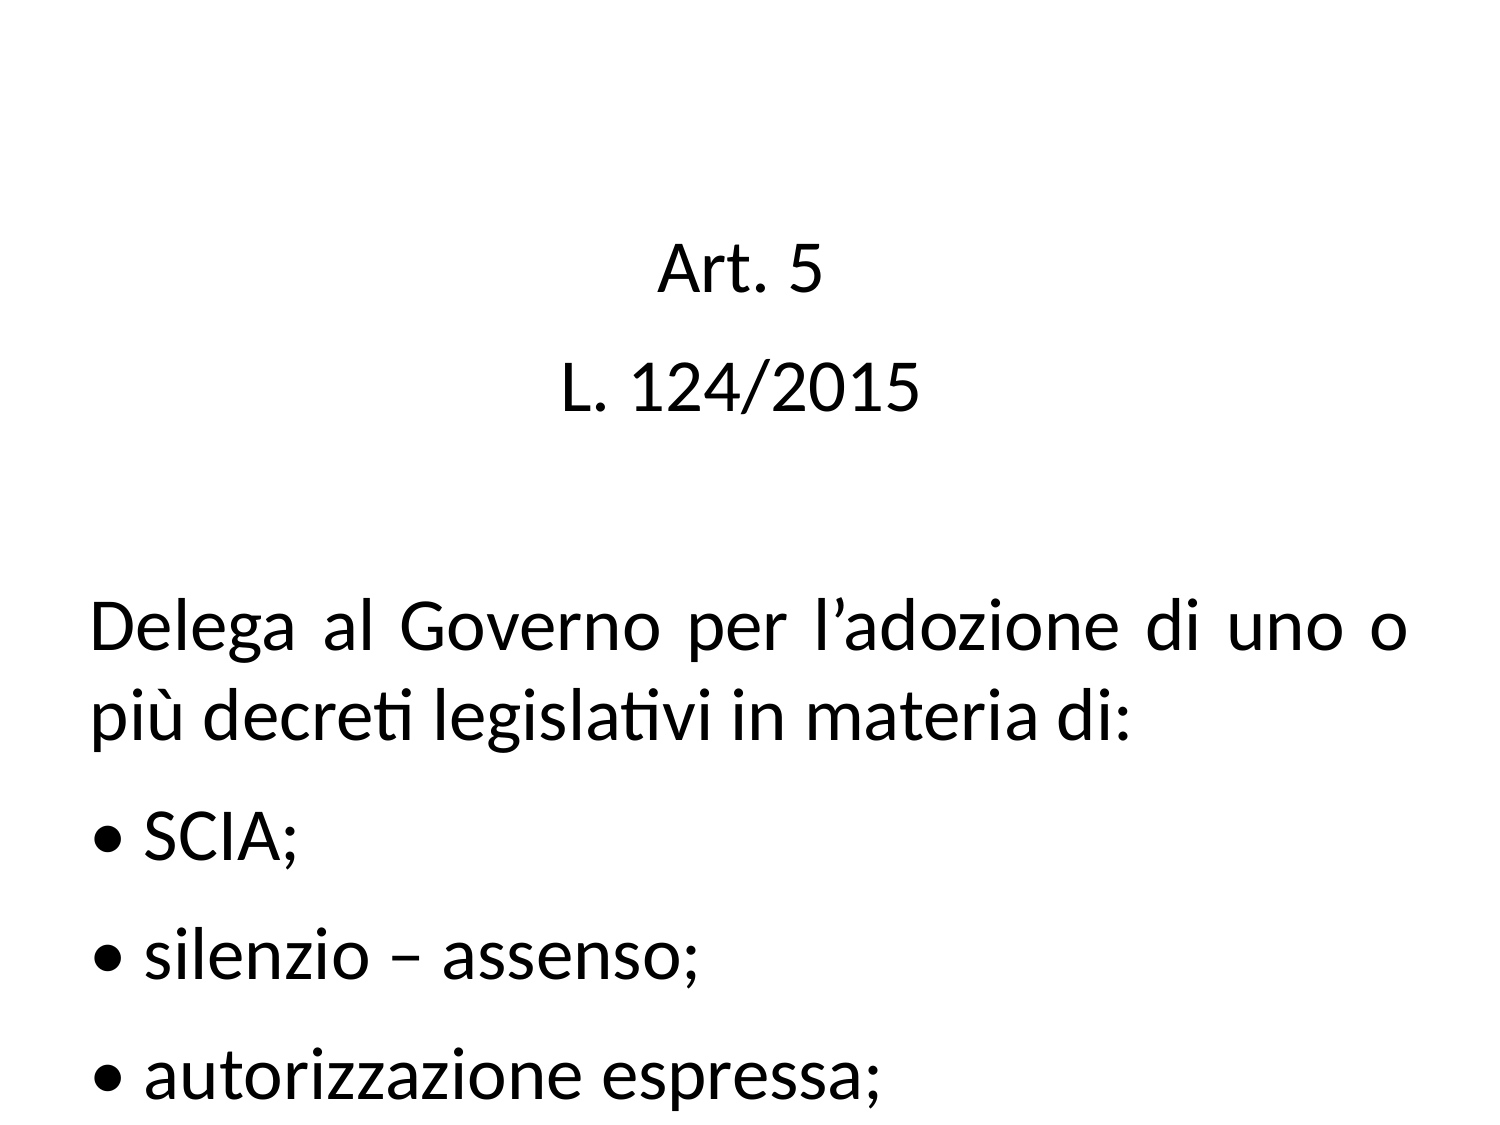

# Art. 5
L. 124/2015
Delega al Governo per l’adozione di uno o più decreti legislativi in materia di:
• SCIA;
• silenzio – assenso;
• autorizzazione espressa;
• comunicazione preventiva.